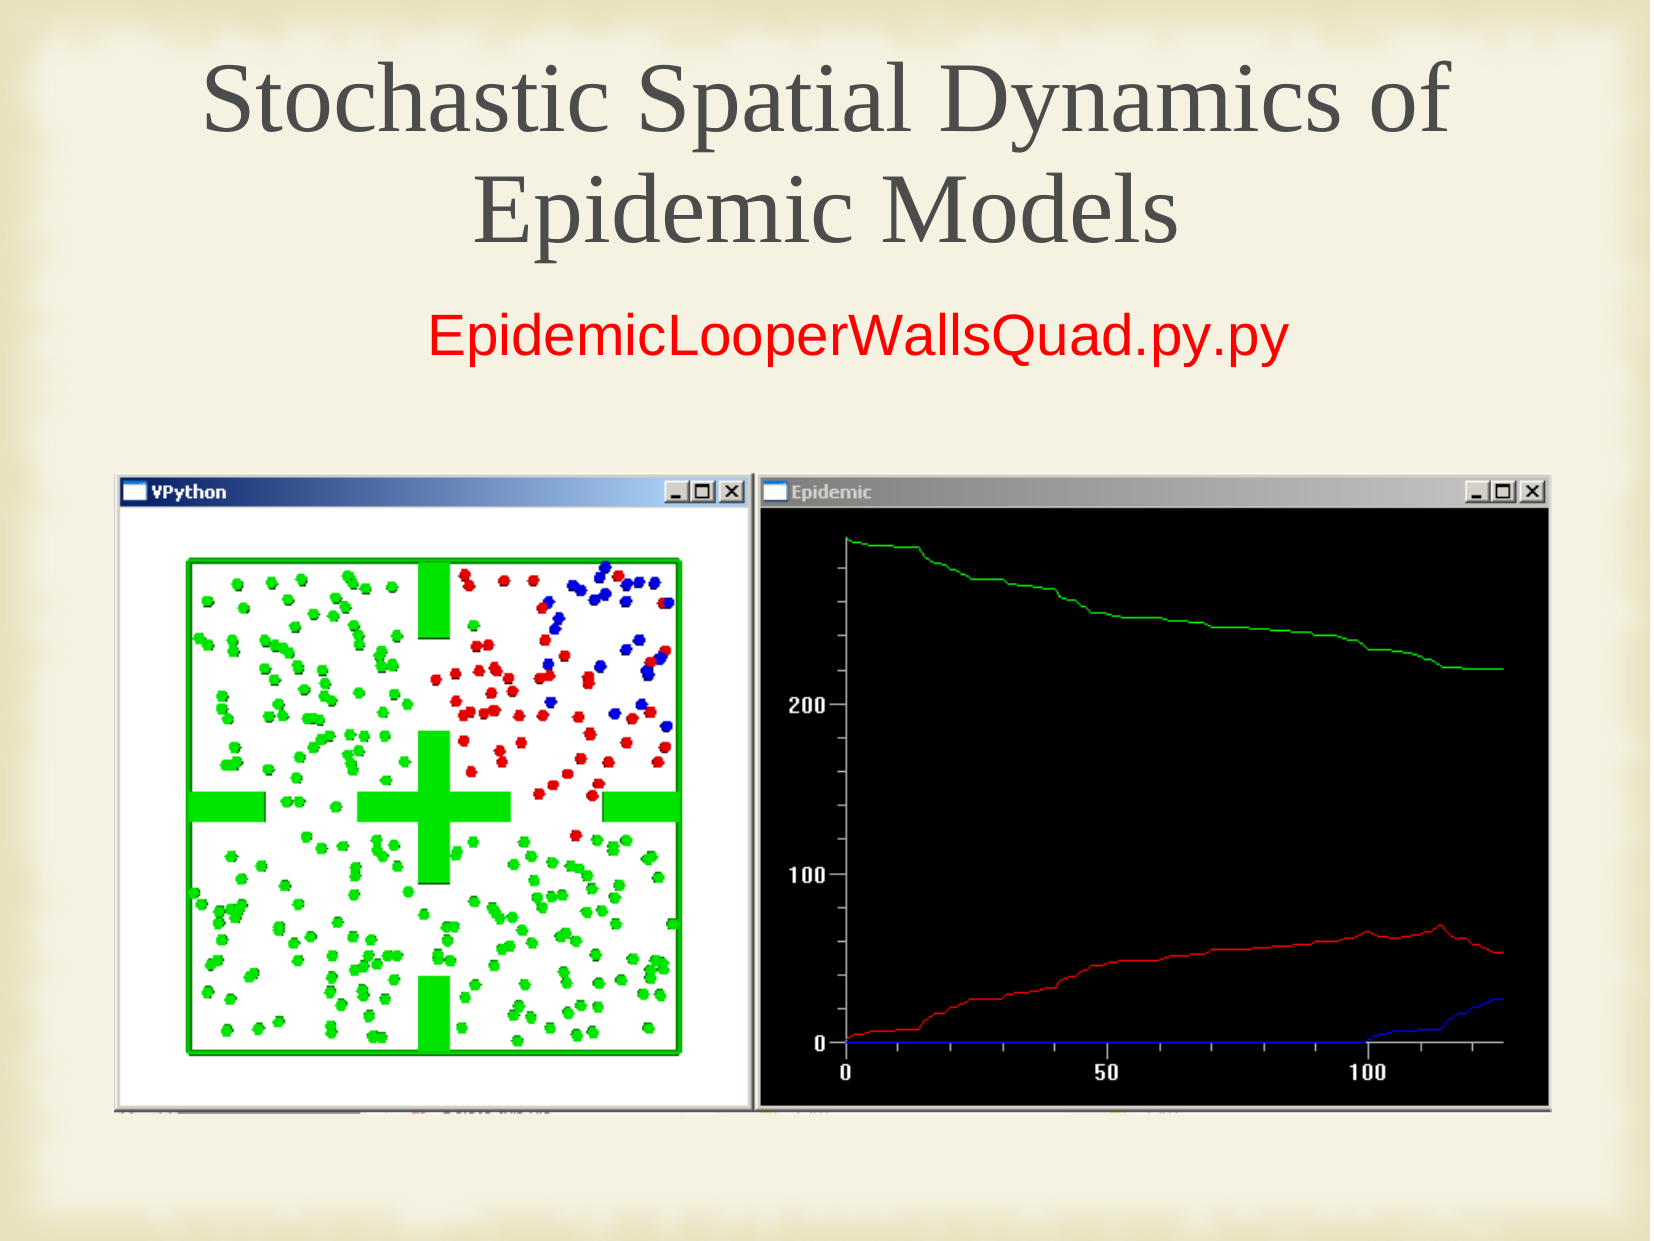

# Stochastic Spatial Dynamics of Epidemic Models
EpidemicLooperWallsQuad.py.py